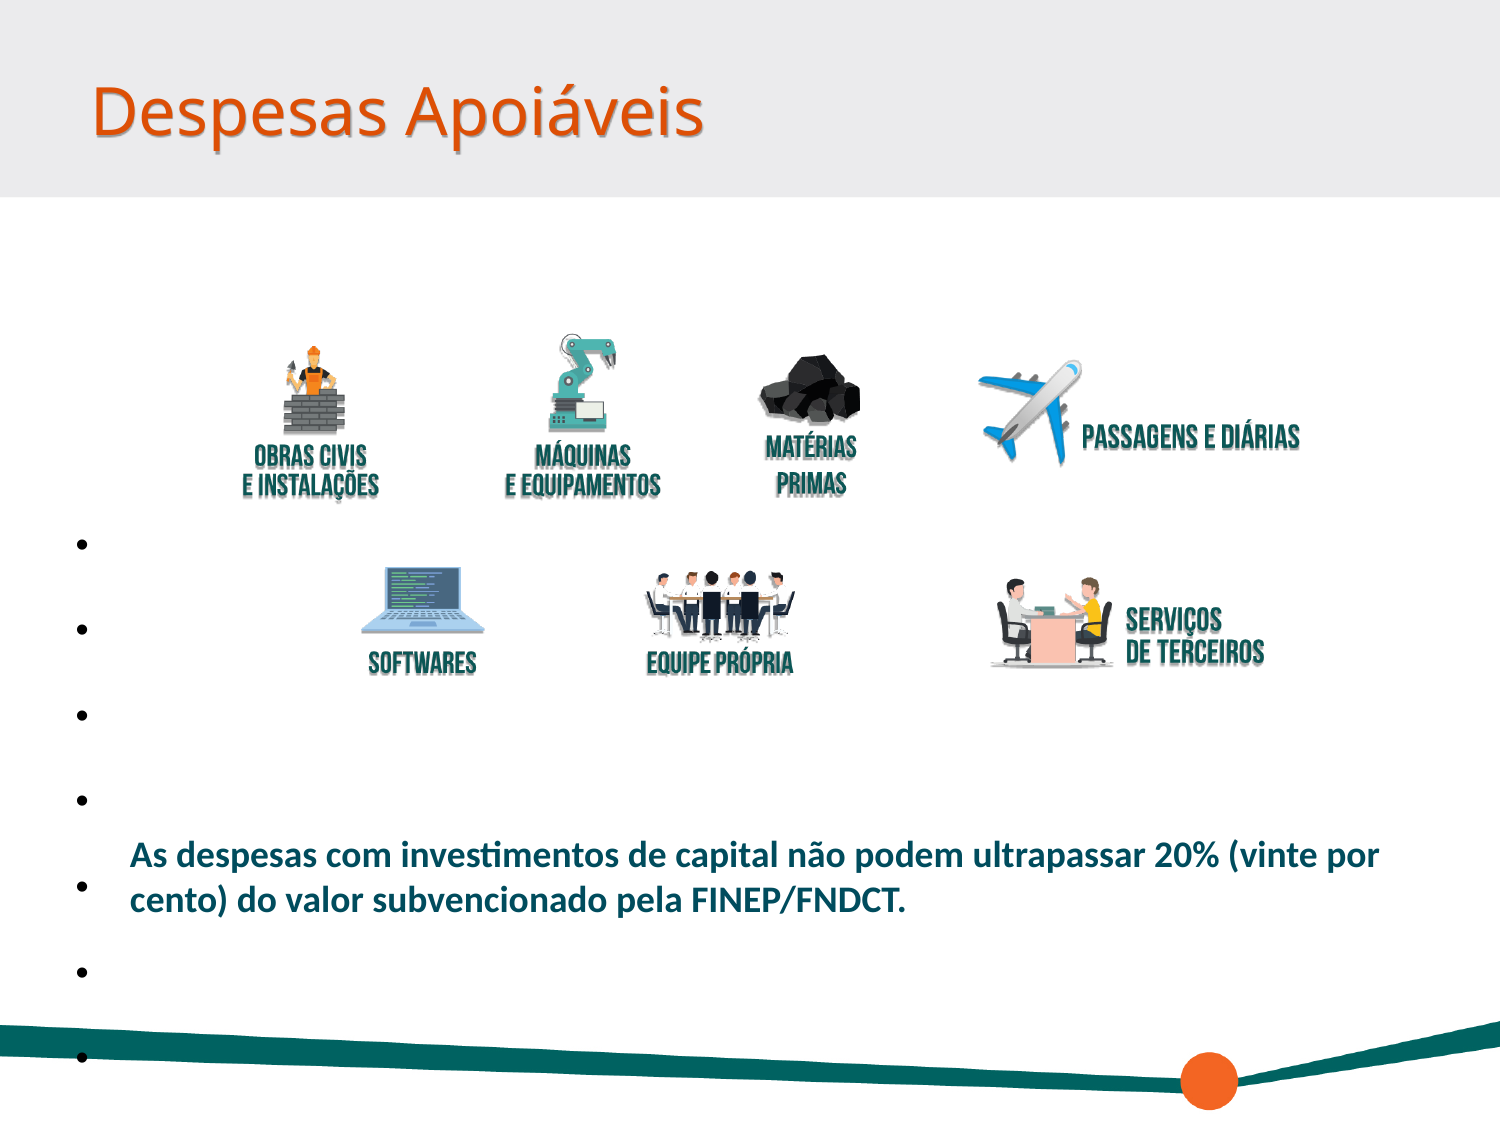

# Despesas Apoiáveis
As despesas com investimentos de capital não podem ultrapassar 20% (vinte por cento) do valor subvencionado pela FINEP/FNDCT.